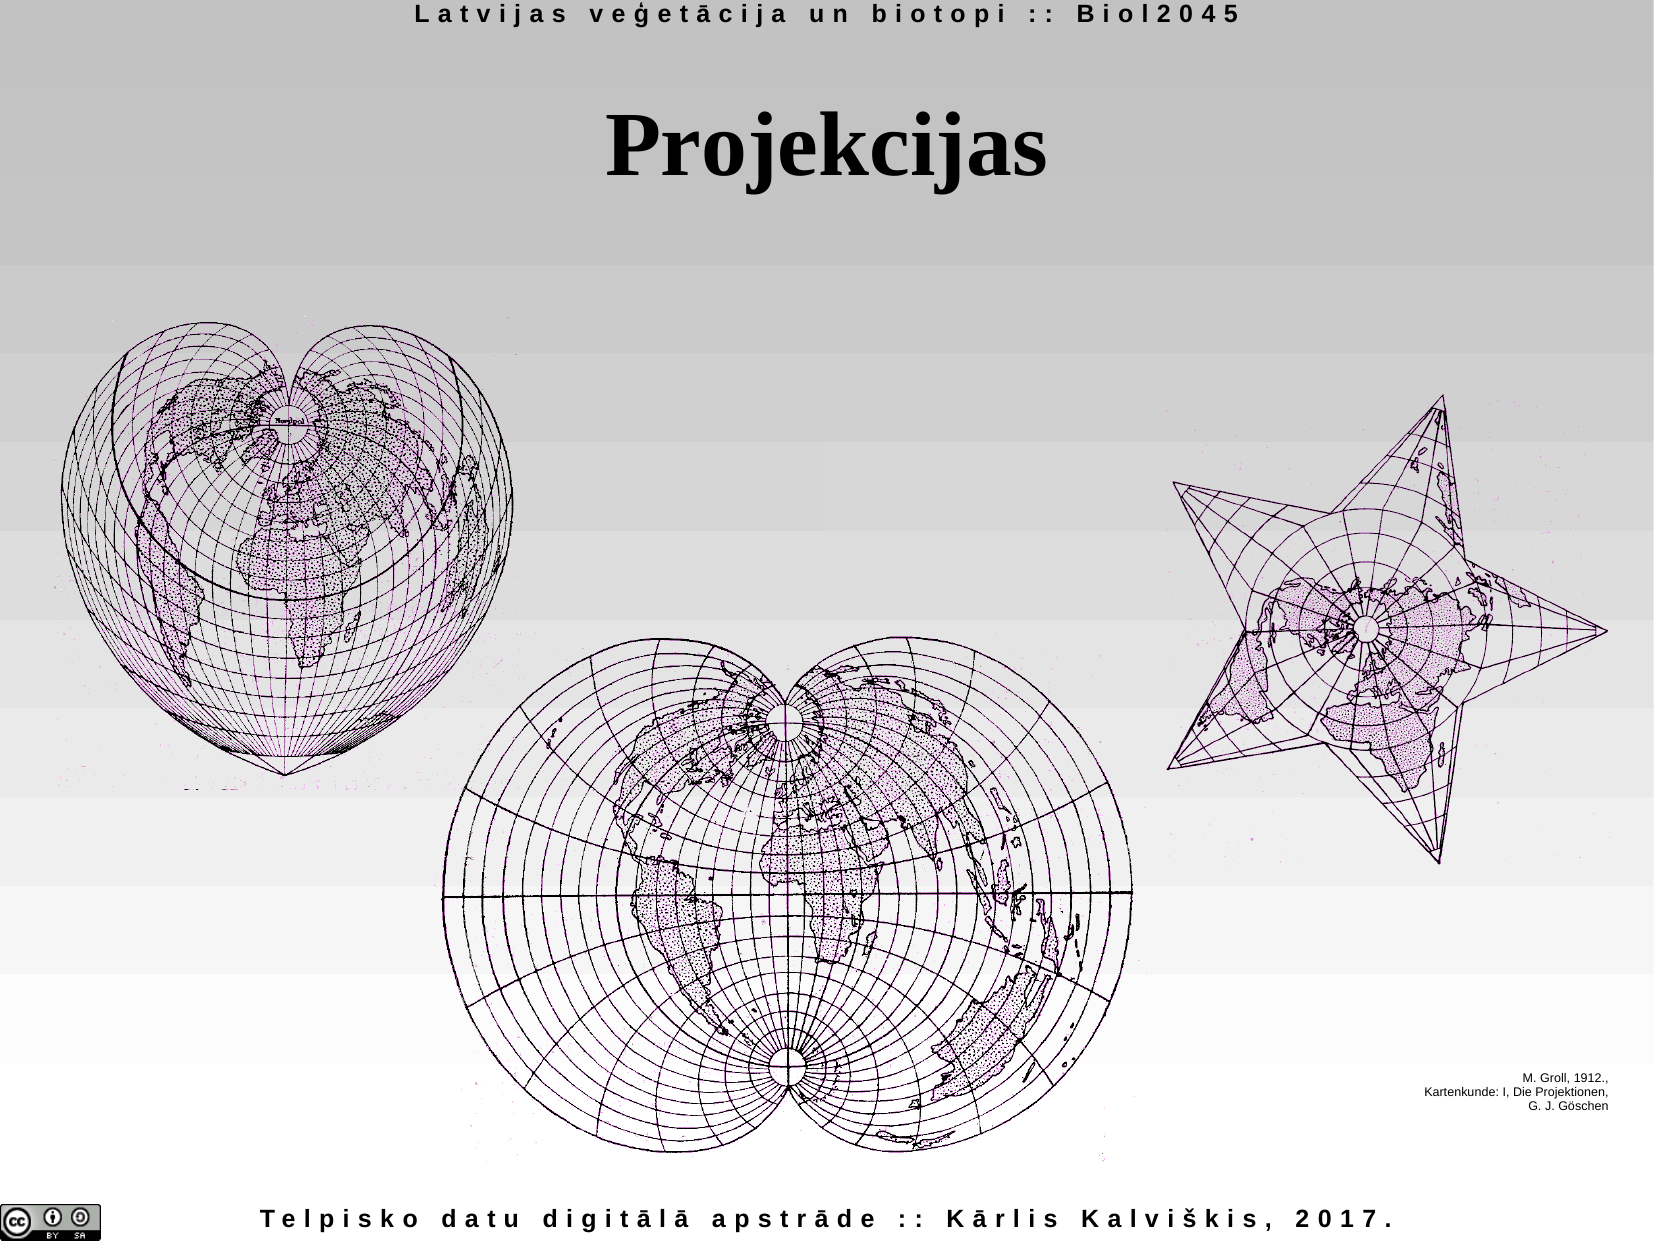

# Projekcijas
M. Groll, 1912.,
Kartenkunde: I, Die Projektionen,
G. J. Göschen